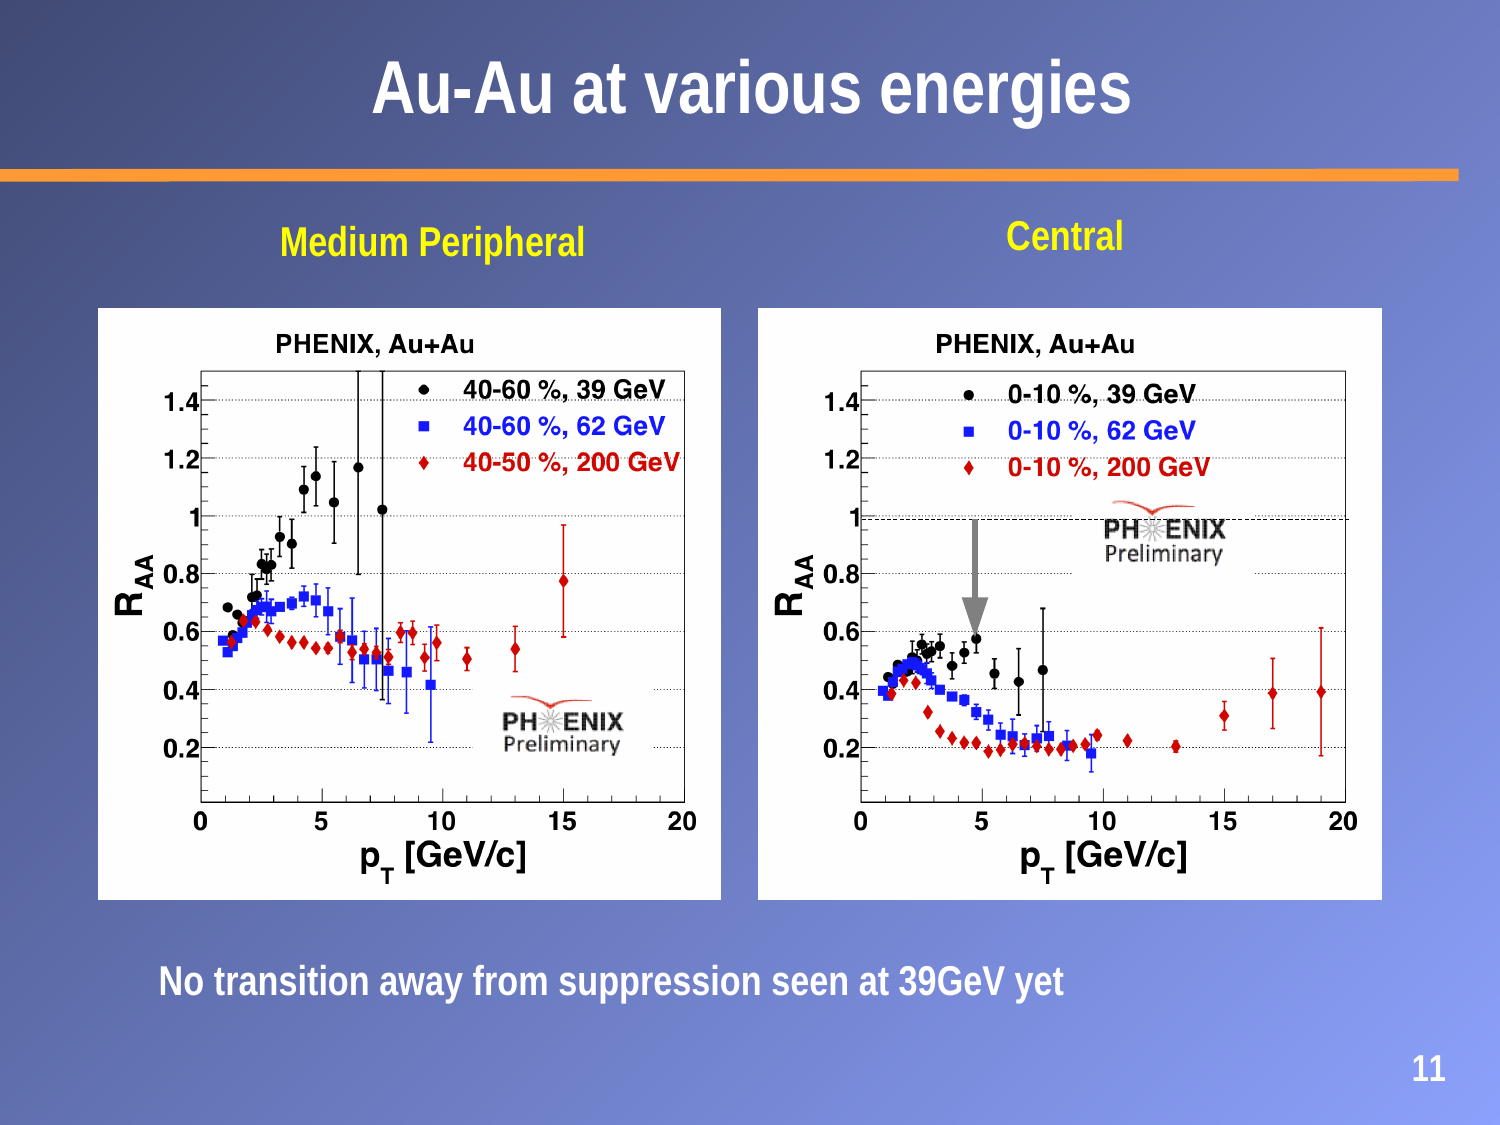

# Au-Au at various energies
Central
Medium Peripheral
No transition away from suppression seen at 39GeV yet
11